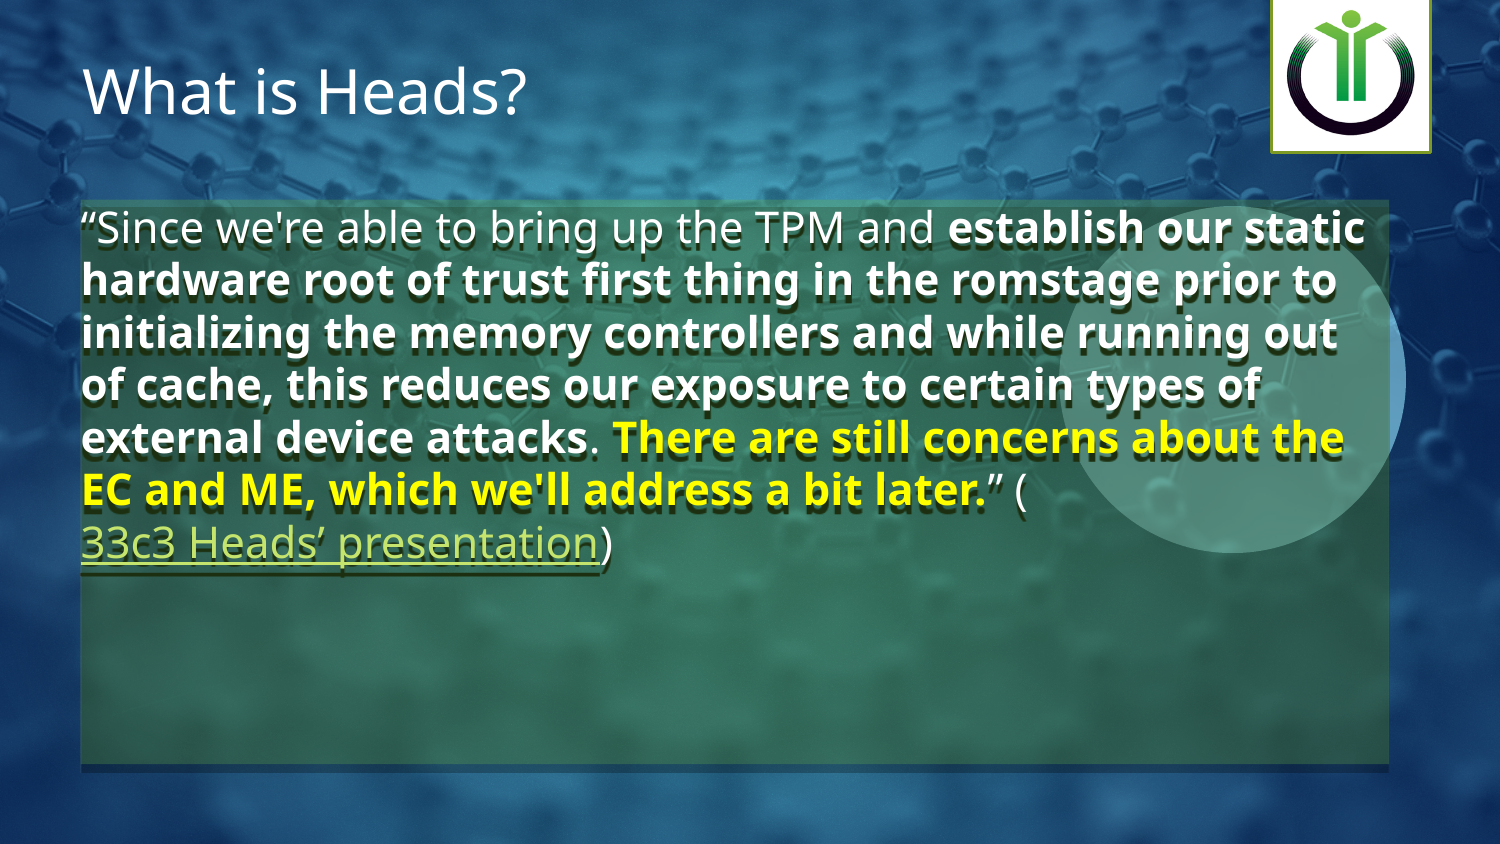

What is Heads?
“Since we're able to bring up the TPM and establish our static hardware root of trust first thing in the romstage prior to initializing the memory controllers and while running out of cache, this reduces our exposure to certain types of external device attacks. There are still concerns about the EC and ME, which we'll address a bit later.” (33c3 Heads’ presentation)